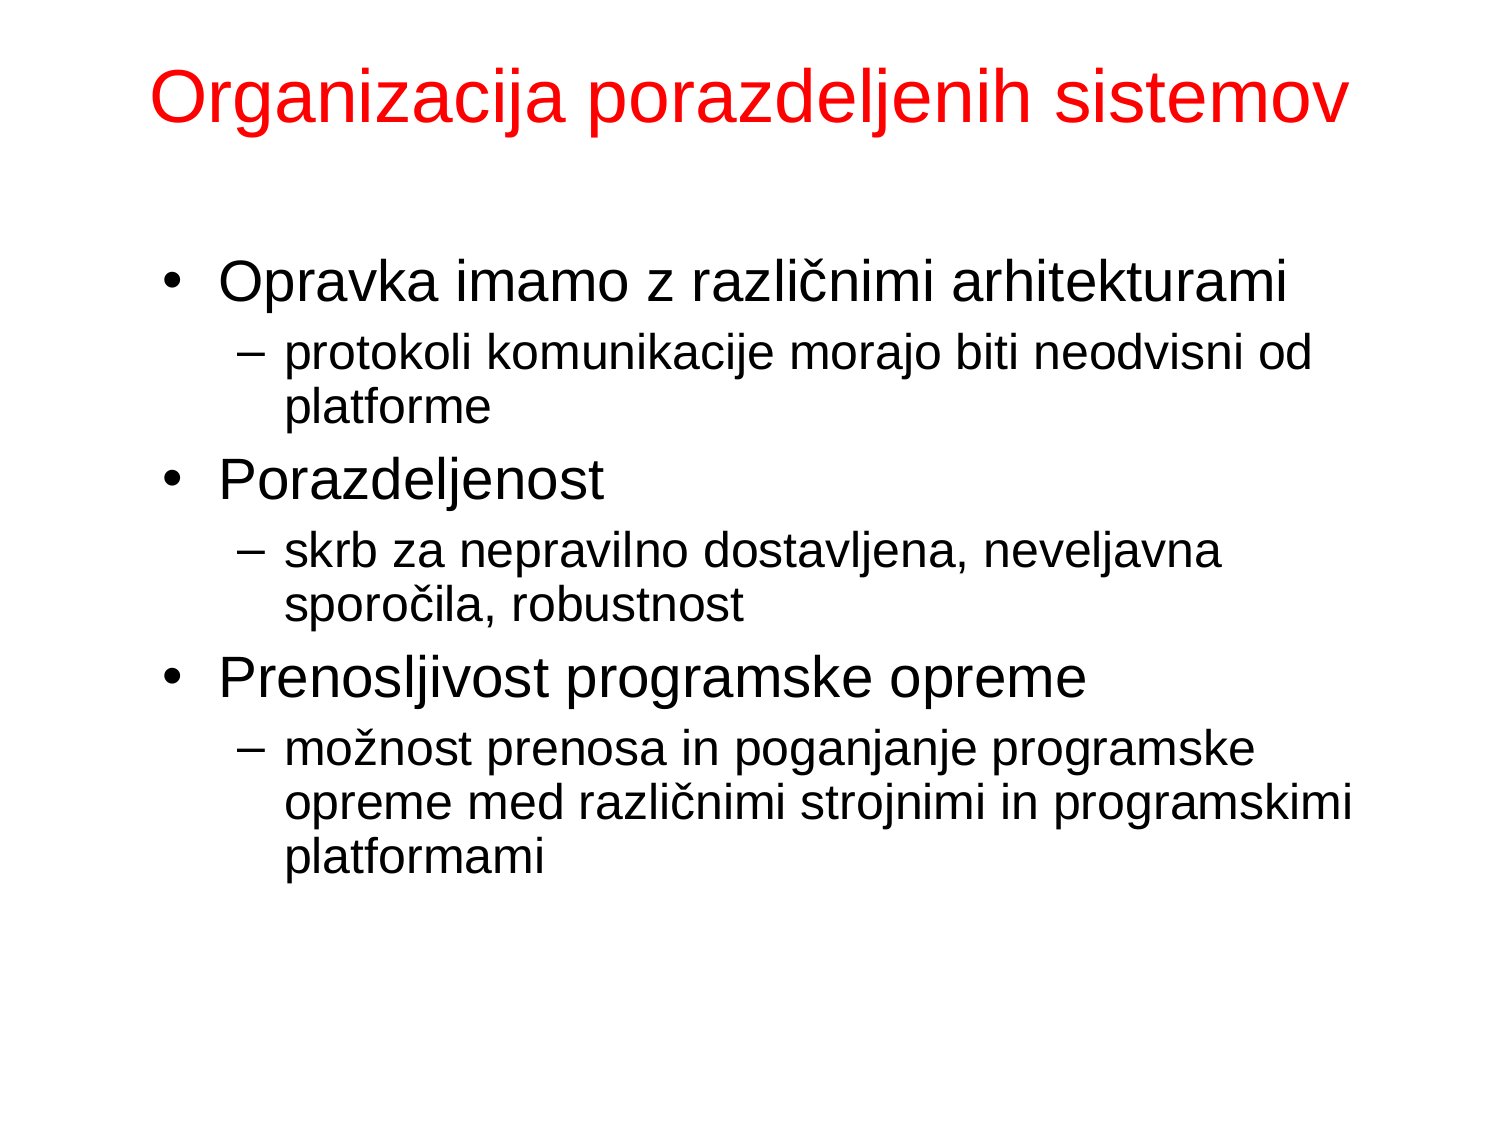

# Organizacija porazdeljenih sistemov
Opravka imamo z različnimi arhitekturami
protokoli komunikacije morajo biti neodvisni od platforme
Porazdeljenost
skrb za nepravilno dostavljena, neveljavna sporočila, robustnost
Prenosljivost programske opreme
možnost prenosa in poganjanje programske opreme med različnimi strojnimi in programskimi platformami